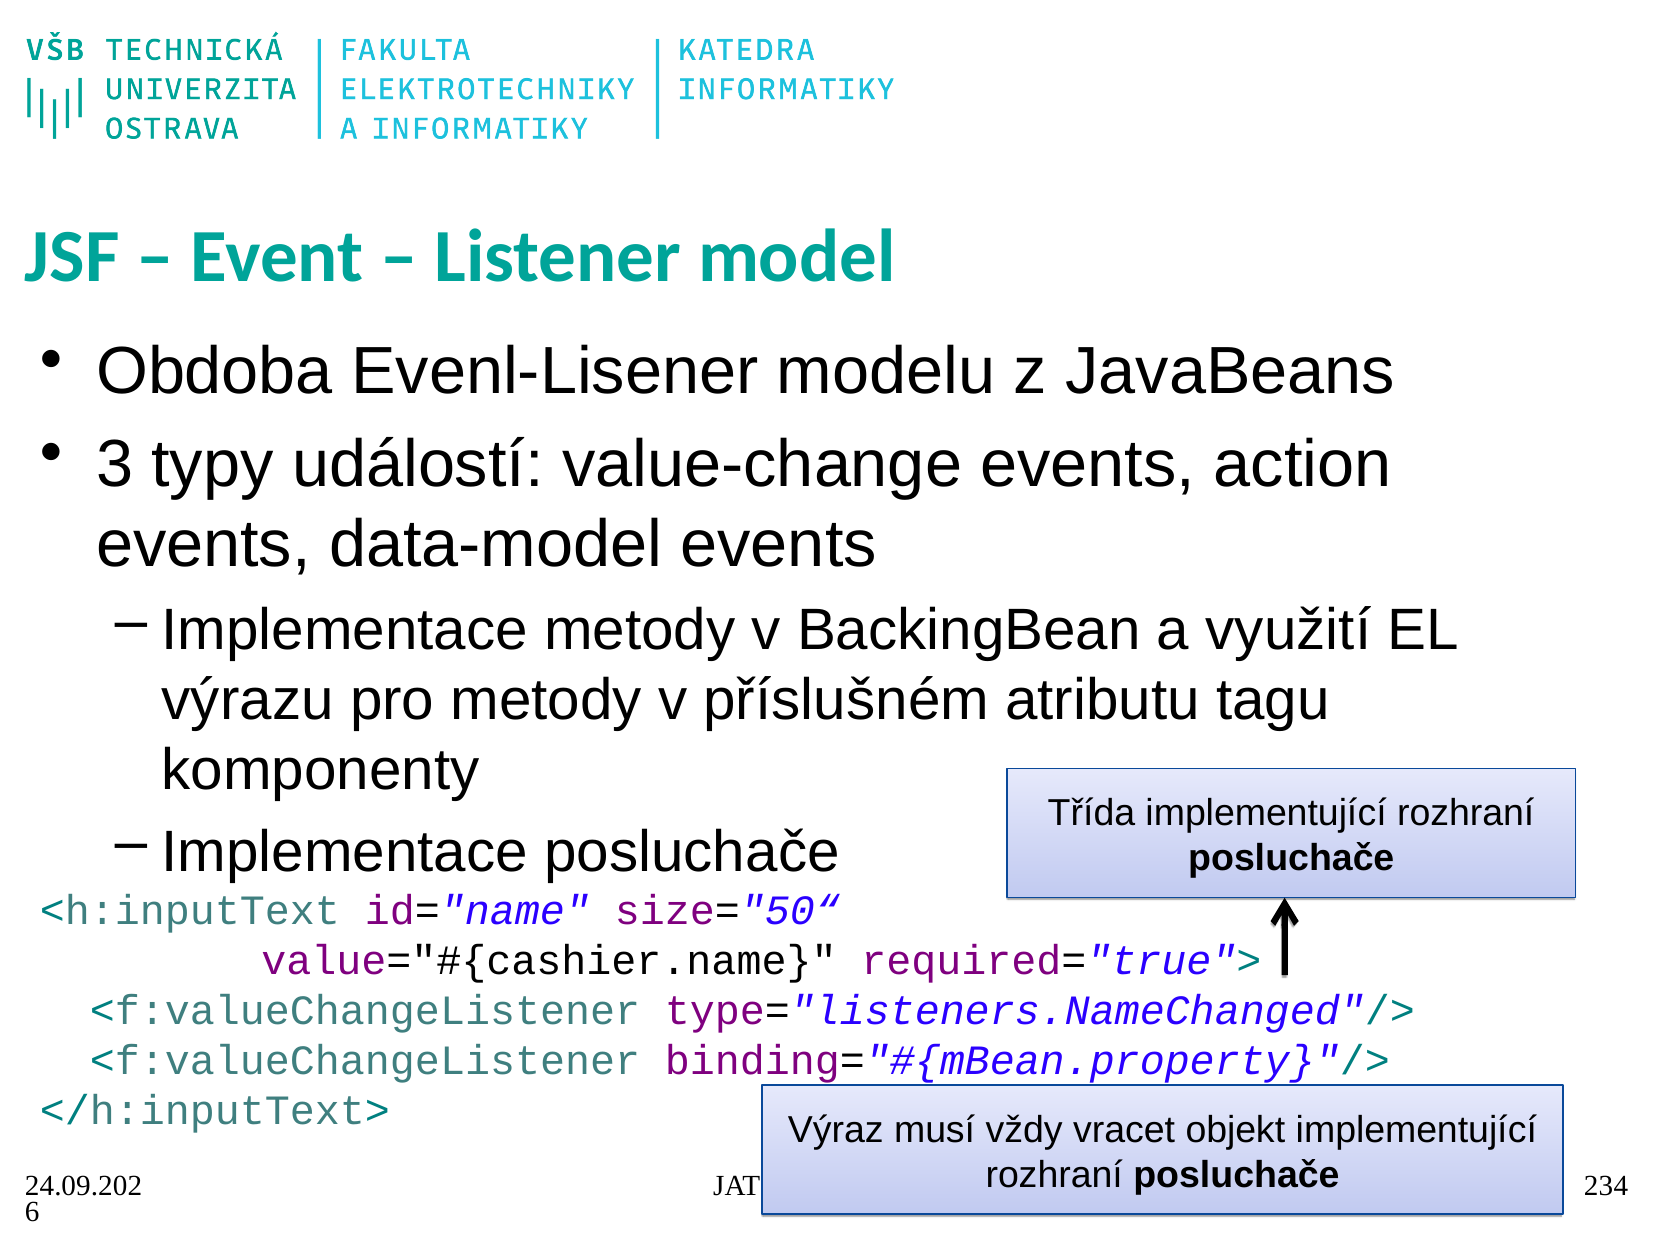

JSF – Event – Listener model
# Obdoba Evenl-Lisener modelu z JavaBeans
3 typy událostí: value-change events, action events, data-model events
Implementace metody v BackingBean a využití EL výrazu pro metody v příslušném atributu tagu komponenty
Implementace posluchače
<h:inputText id="name" size="50“
			value="#{cashier.name}" required="true">
 <f:valueChangeListener type="listeners.NameChanged"/>
 <f:valueChangeListener binding="#{mBean.property}"/>
</h:inputText>
Třída implementující rozhraní posluchače
Výraz musí vždy vracet objekt implementující rozhraní posluchače
JAT - Java Technologie
234